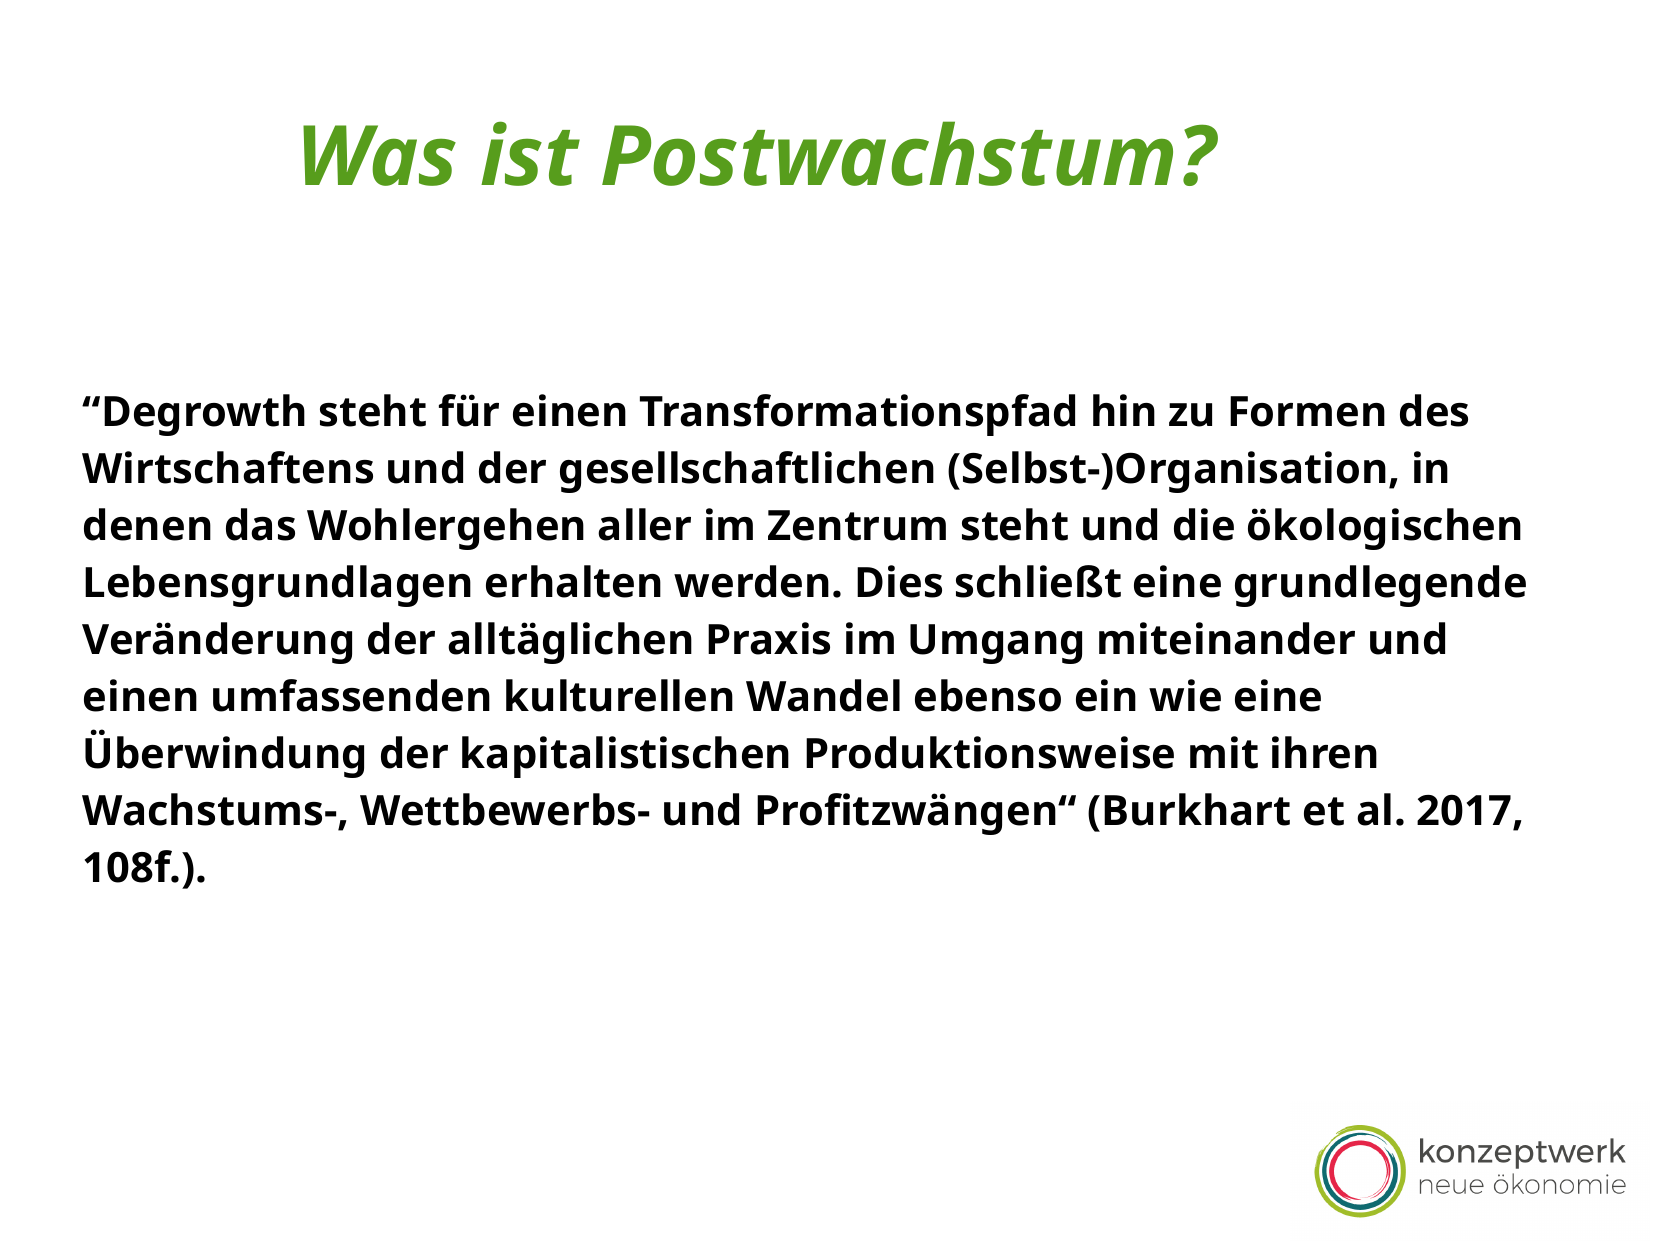

Was ist Postwachstum?
# “Degrowth steht für einen Transformationspfad hin zu Formen des Wirtschaftens und der gesellschaftlichen (Selbst-)Organisation, in denen das Wohlergehen aller im Zentrum steht und die ökologischen Lebensgrundlagen erhalten werden. Dies schließt eine grundlegende Veränderung der alltäglichen Praxis im Umgang miteinander und einen umfassenden kulturellen Wandel ebenso ein wie eine Überwindung der kapitalistischen Produktionsweise mit ihren Wachstums-, Wettbewerbs- und Profitzwängen“ (Burkhart et al. 2017, 108f.).